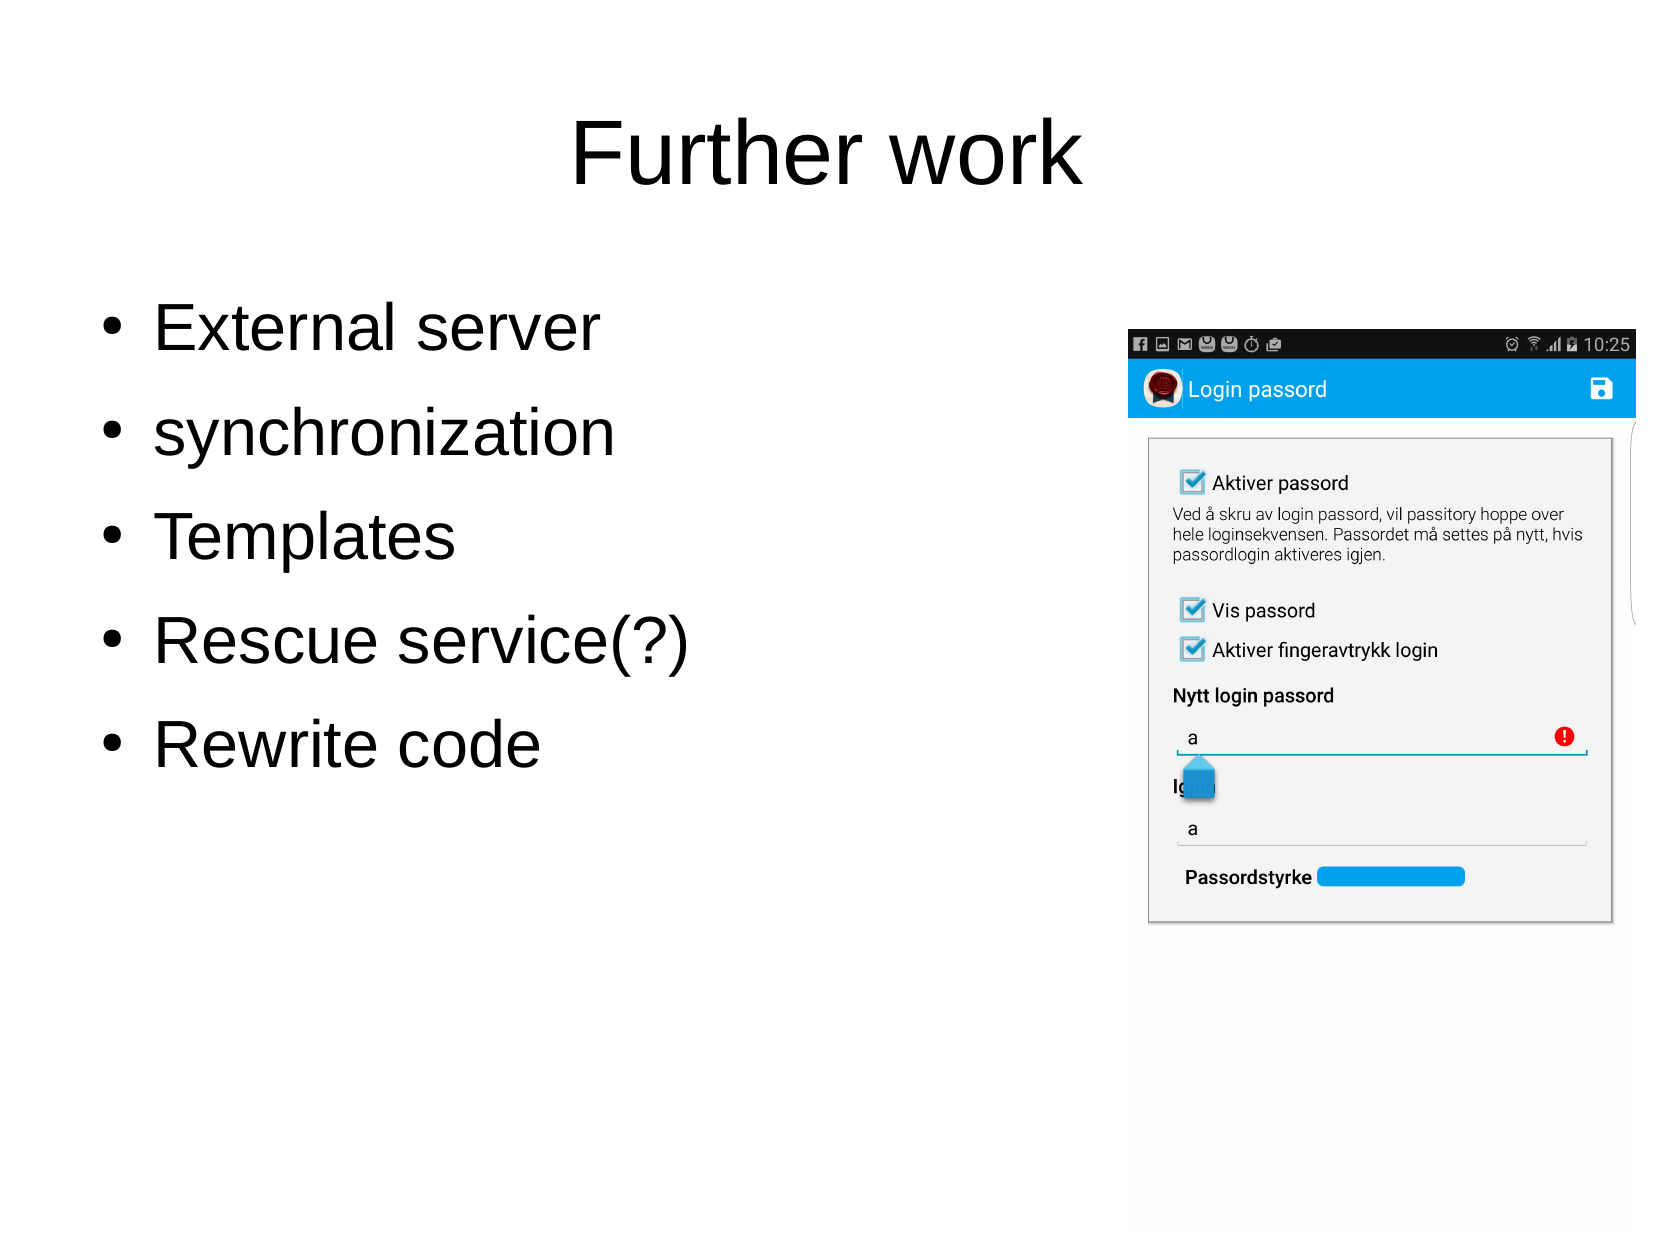

# Further work
External server
synchronization
Templates
Rescue service(?)
Rewrite code